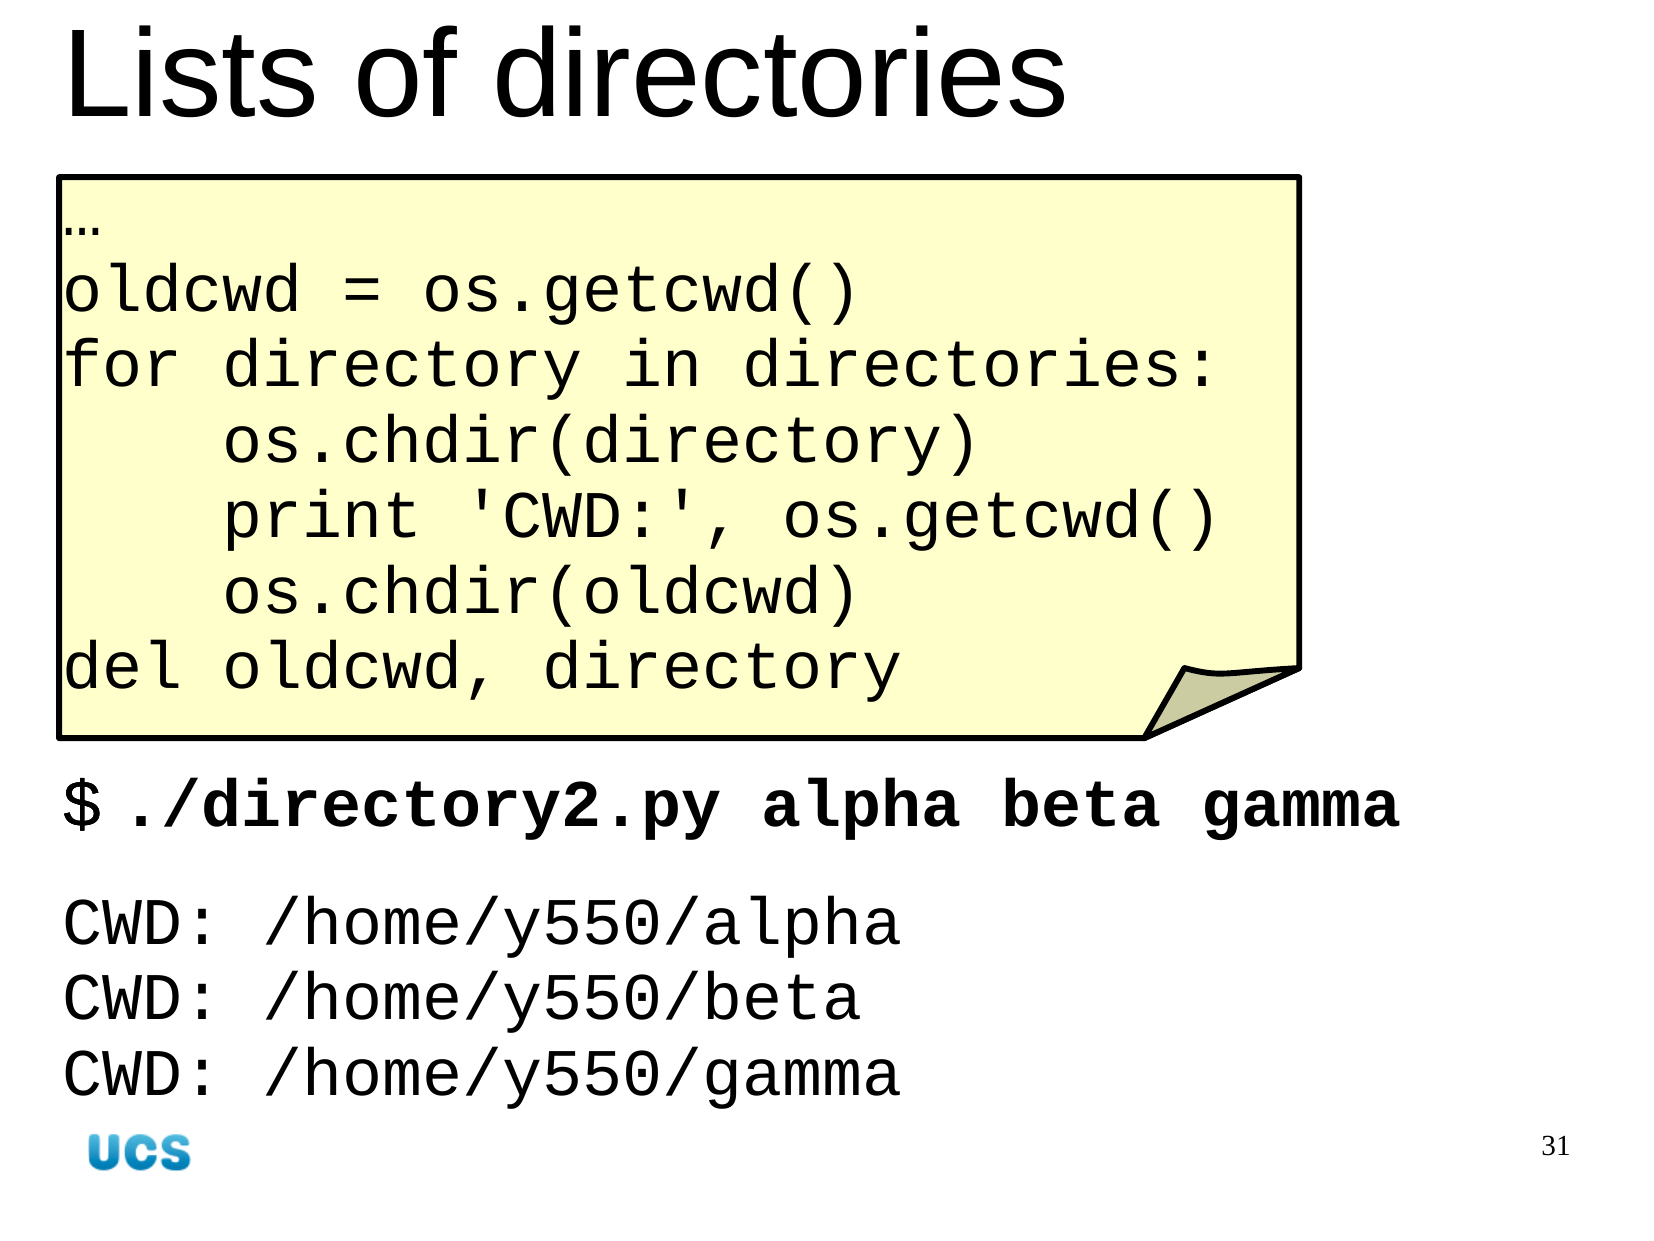

Lists of directories
…
oldcwd = os.getcwd()
for directory in directories:
 os.chdir(directory)
 print 'CWD:', os.getcwd()
 os.chdir(oldcwd)
del oldcwd, directory
$
$
$
./directory2.py alpha beta gamma
CWD: /home/y550/alpha
CWD: /home/y550/beta
CWD: /home/y550/gamma
31